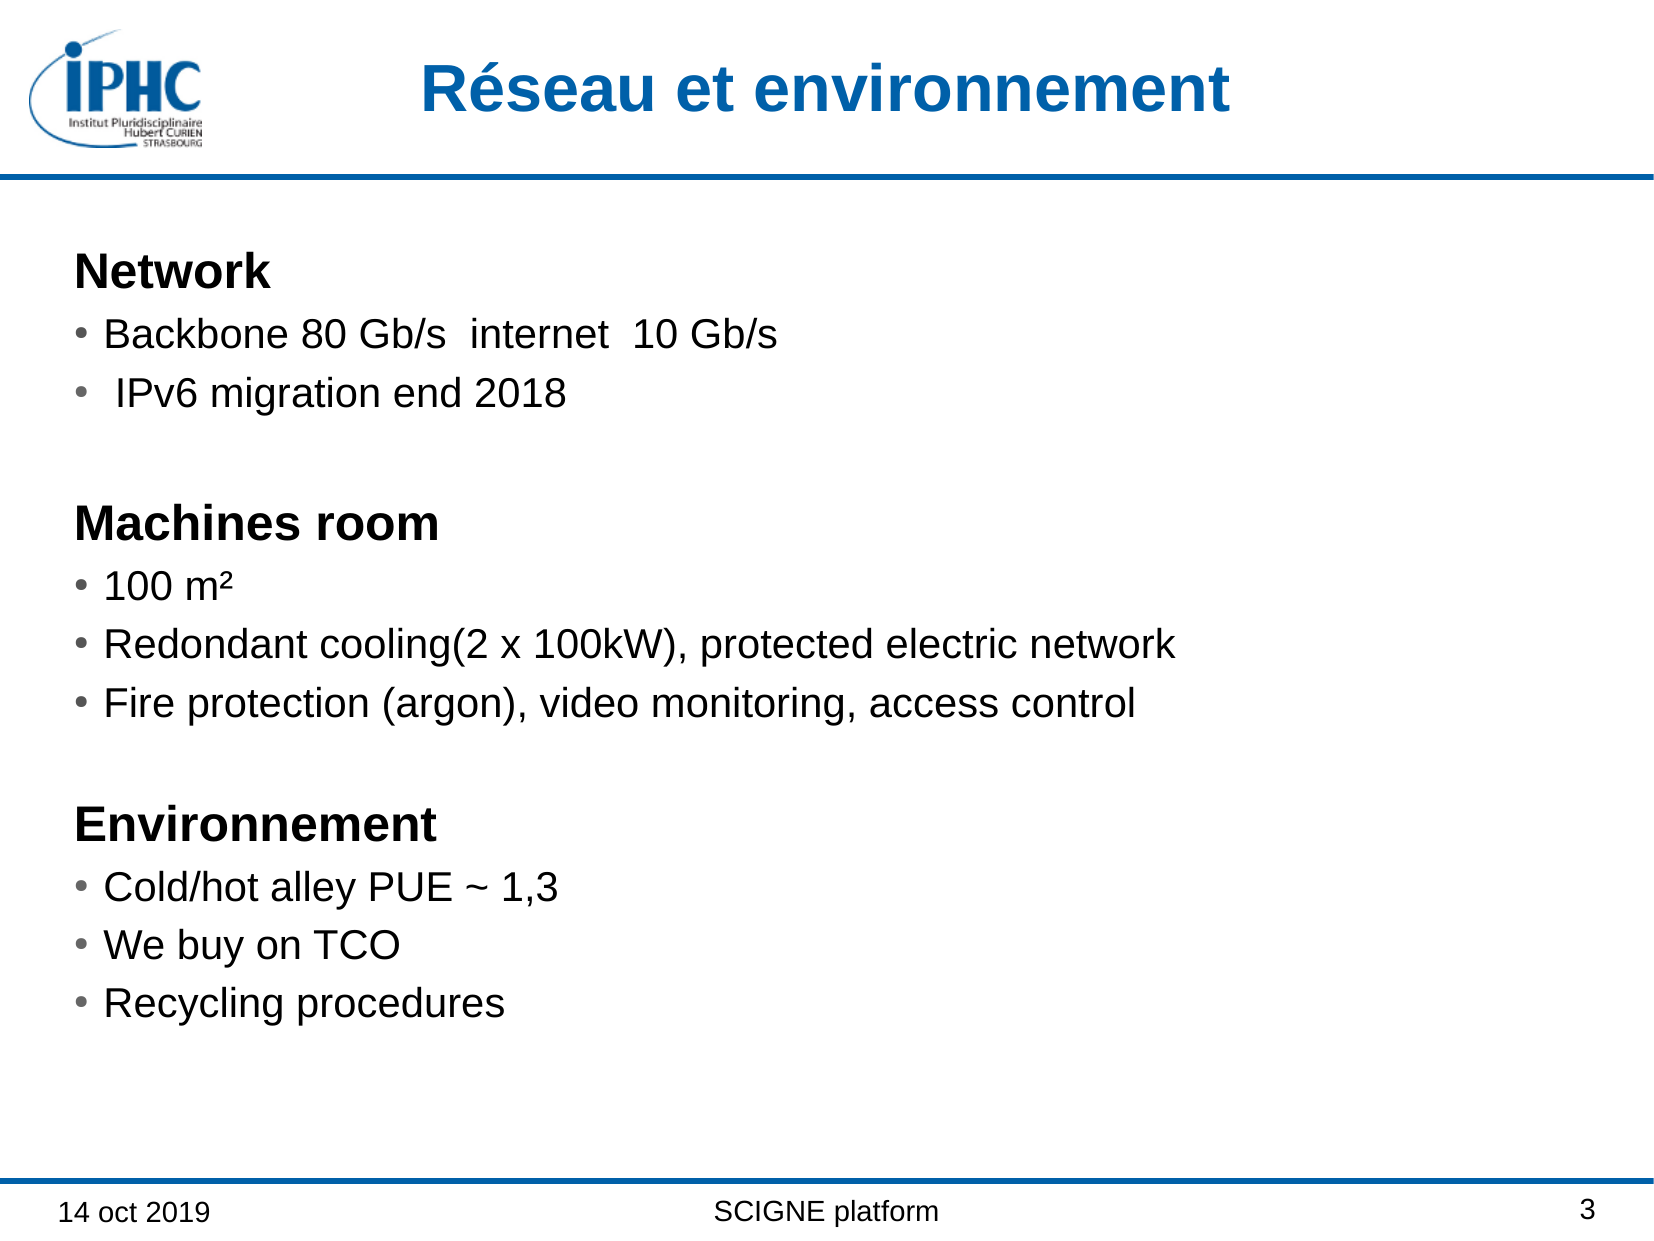

Réseau et environnement
Network
Backbone 80 Gb/s internet 10 Gb/s
 IPv6 migration end 2018
Machines room
100 m²
Redondant cooling(2 x 100kW), protected electric network
Fire protection (argon), video monitoring, access control
Environnement
Cold/hot alley PUE ~ 1,3
We buy on TCO
Recycling procedures
3
SCIGNE platform
14 oct 2019